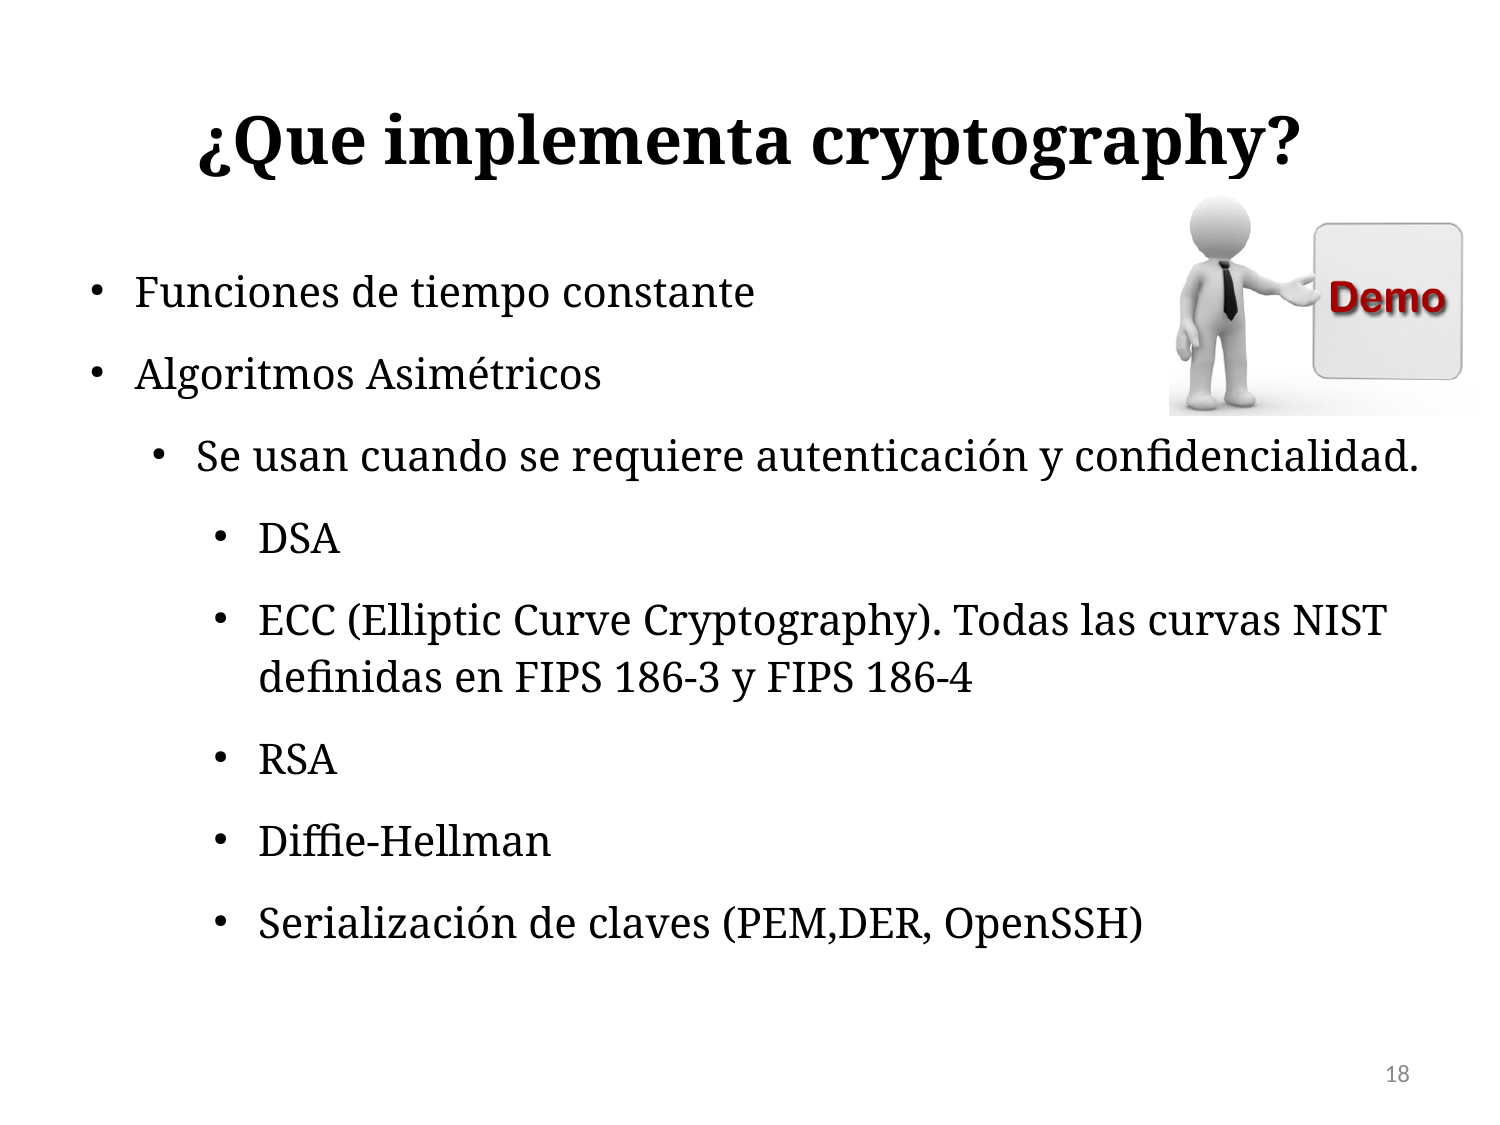

# ¿Que implementa cryptography?
Funciones de tiempo constante
Algoritmos Asimétricos
Se usan cuando se requiere autenticación y confidencialidad.
DSA
ECC (Elliptic Curve Cryptography). Todas las curvas NIST definidas en FIPS 186-3 y FIPS 186-4
RSA
Diffie-Hellman
Serialización de claves (PEM,DER, OpenSSH)
Luis González Fernández - Cryptography
18